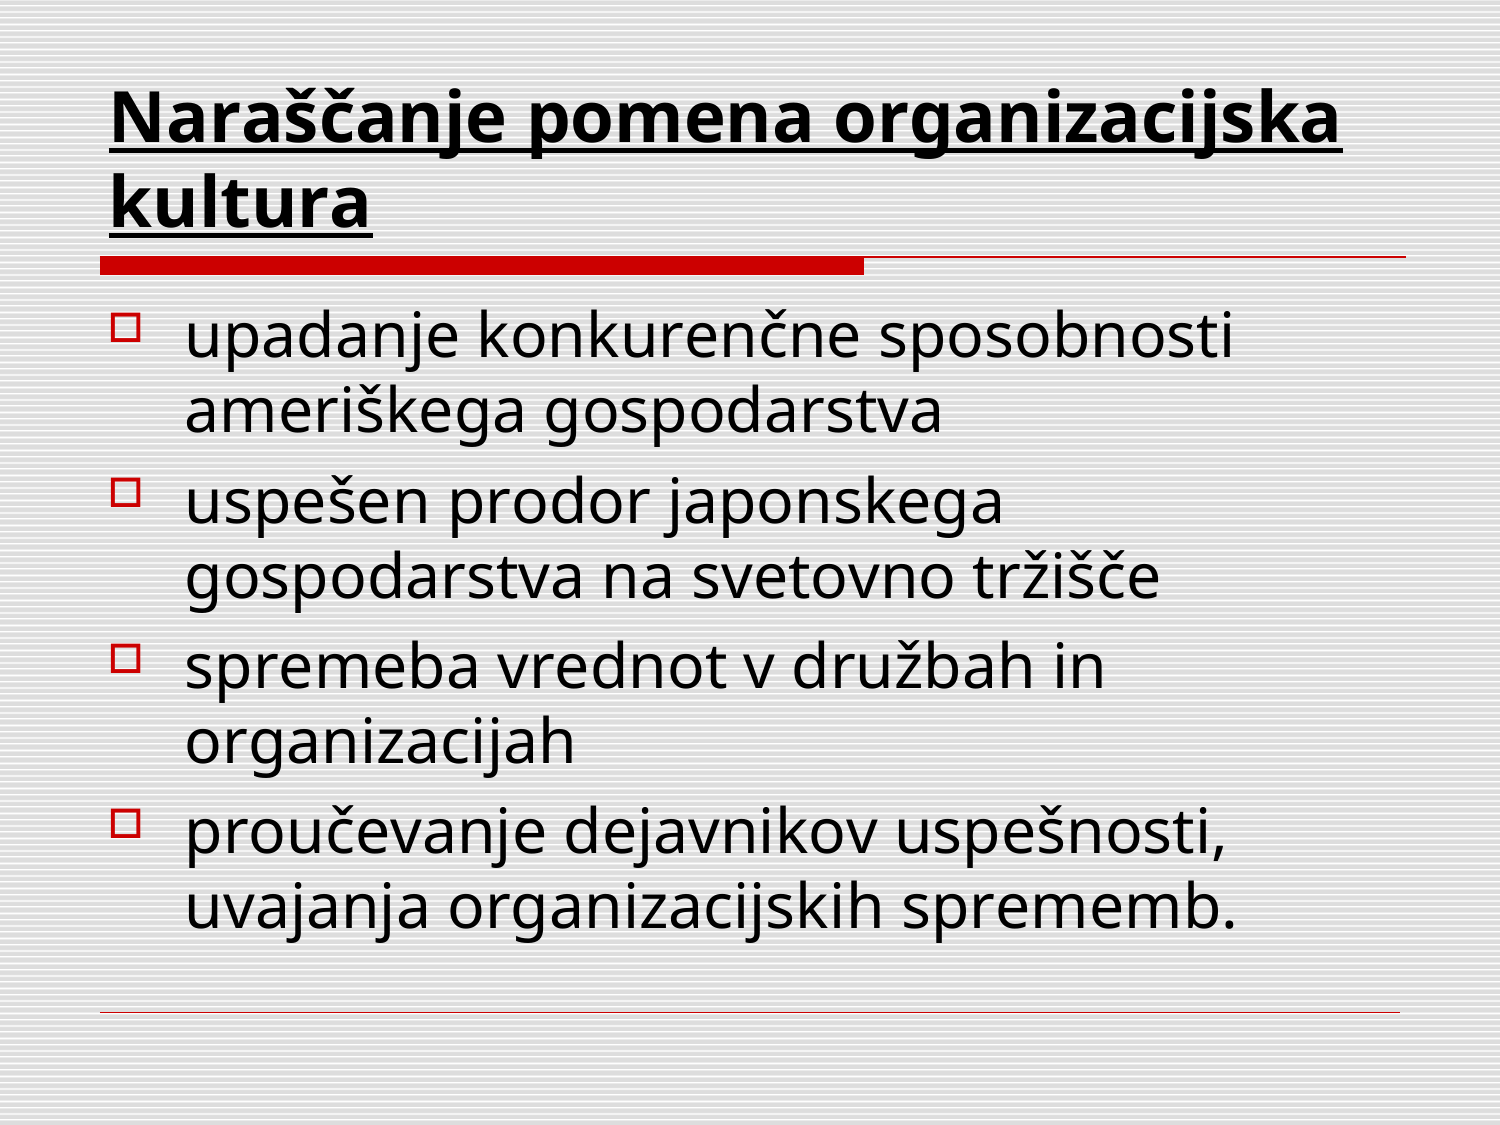

# Naraščanje pomena organizacijska kultura
upadanje konkurenčne sposobnosti ameriškega gospodarstva
uspešen prodor japonskega gospodarstva na svetovno tržišče
spremeba vrednot v družbah in organizacijah
proučevanje dejavnikov uspešnosti, uvajanja organizacijskih sprememb.